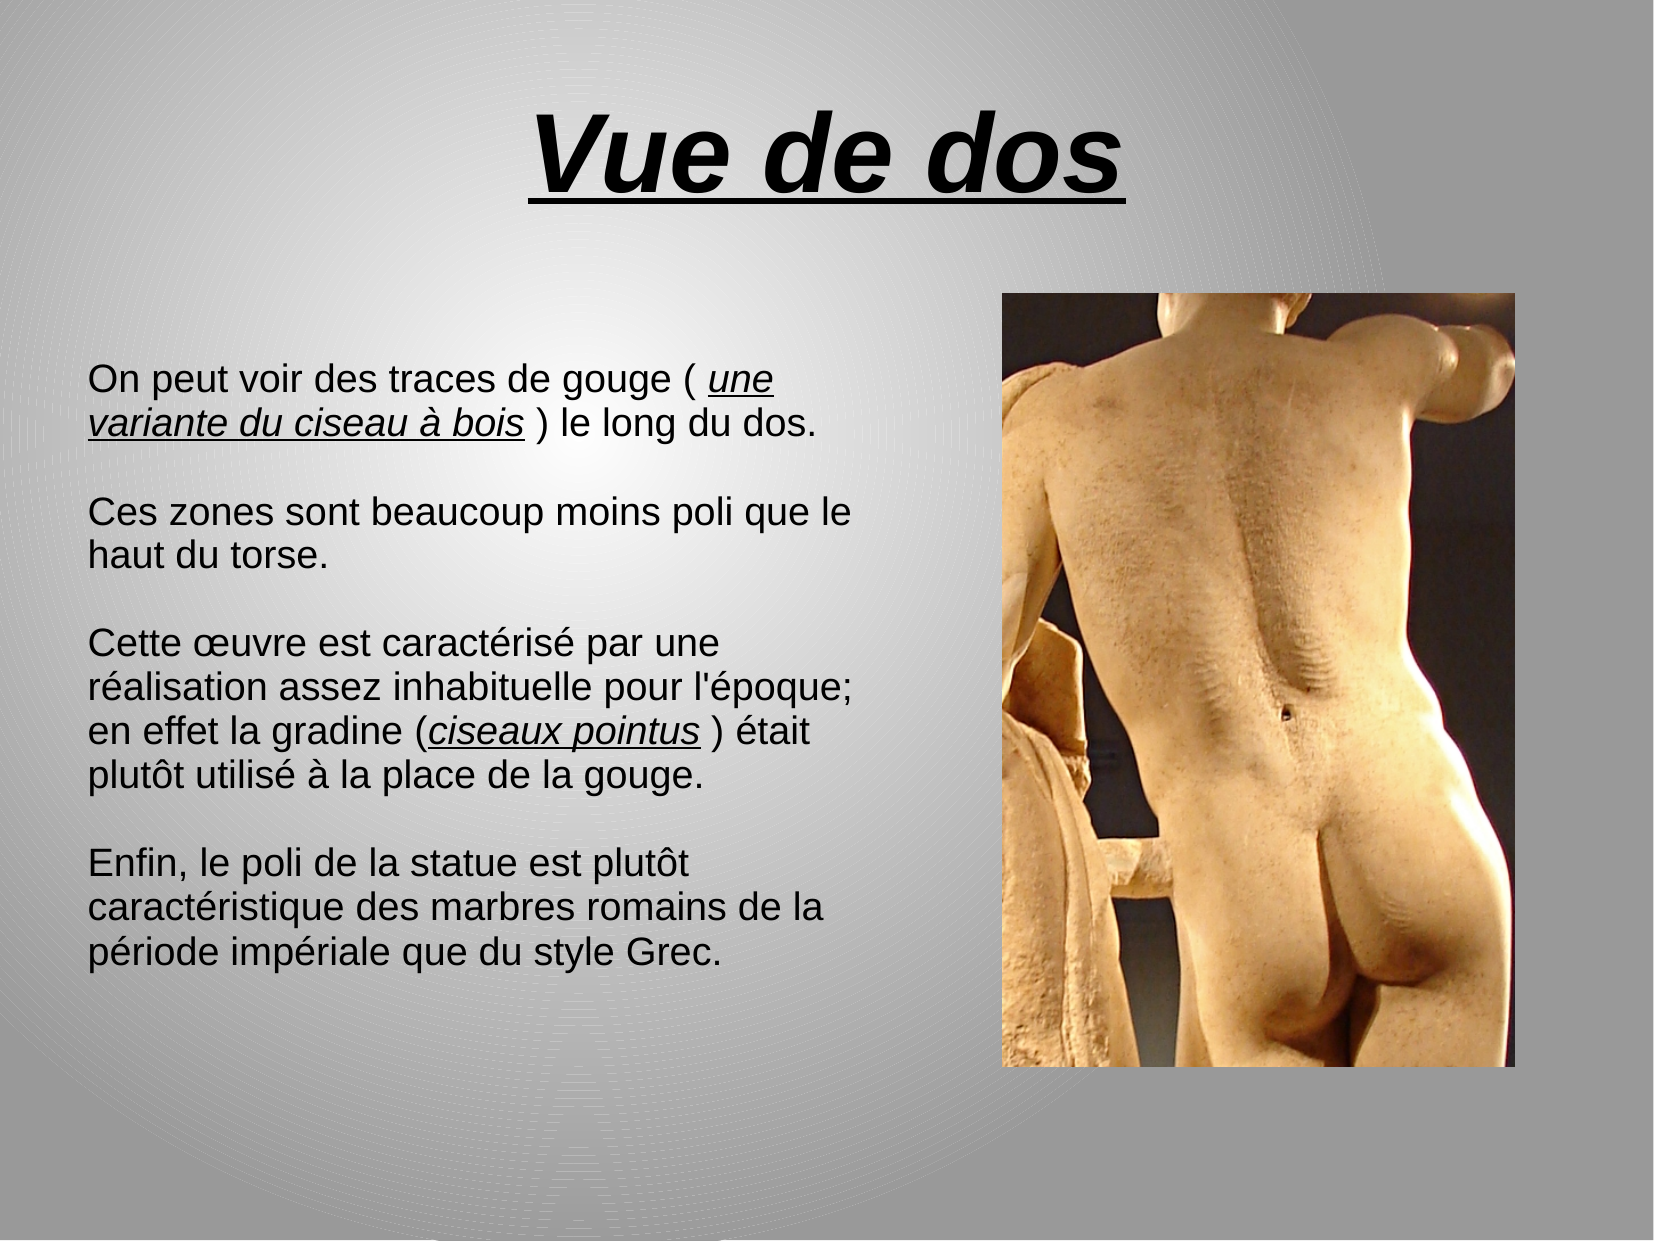

# Vue de dos
On peut voir des traces de gouge ( une variante du ciseau à bois ) le long du dos.
Ces zones sont beaucoup moins poli que le haut du torse.
Cette œuvre est caractérisé par une réalisation assez inhabituelle pour l'époque; en effet la gradine (ciseaux pointus ) était plutôt utilisé à la place de la gouge.
Enfin, le poli de la statue est plutôt caractéristique des marbres romains de la période impériale que du style Grec.